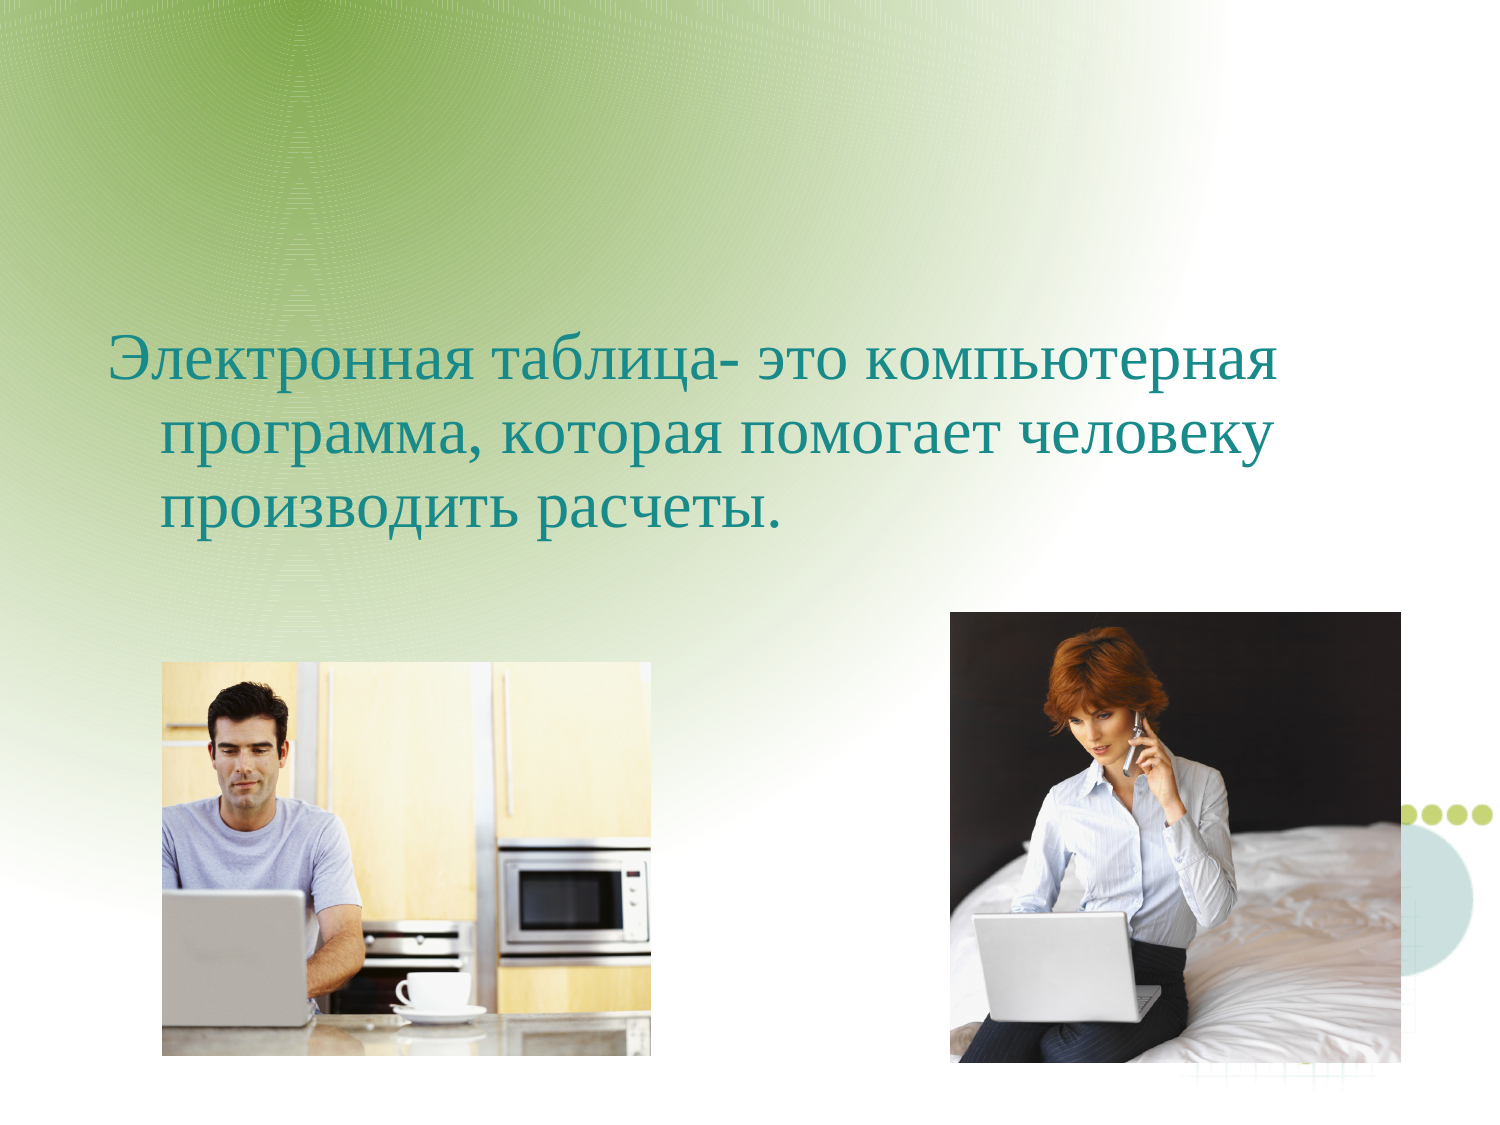

#
Электронная таблица- это компьютерная программа, которая помогает человеку производить расчеты.